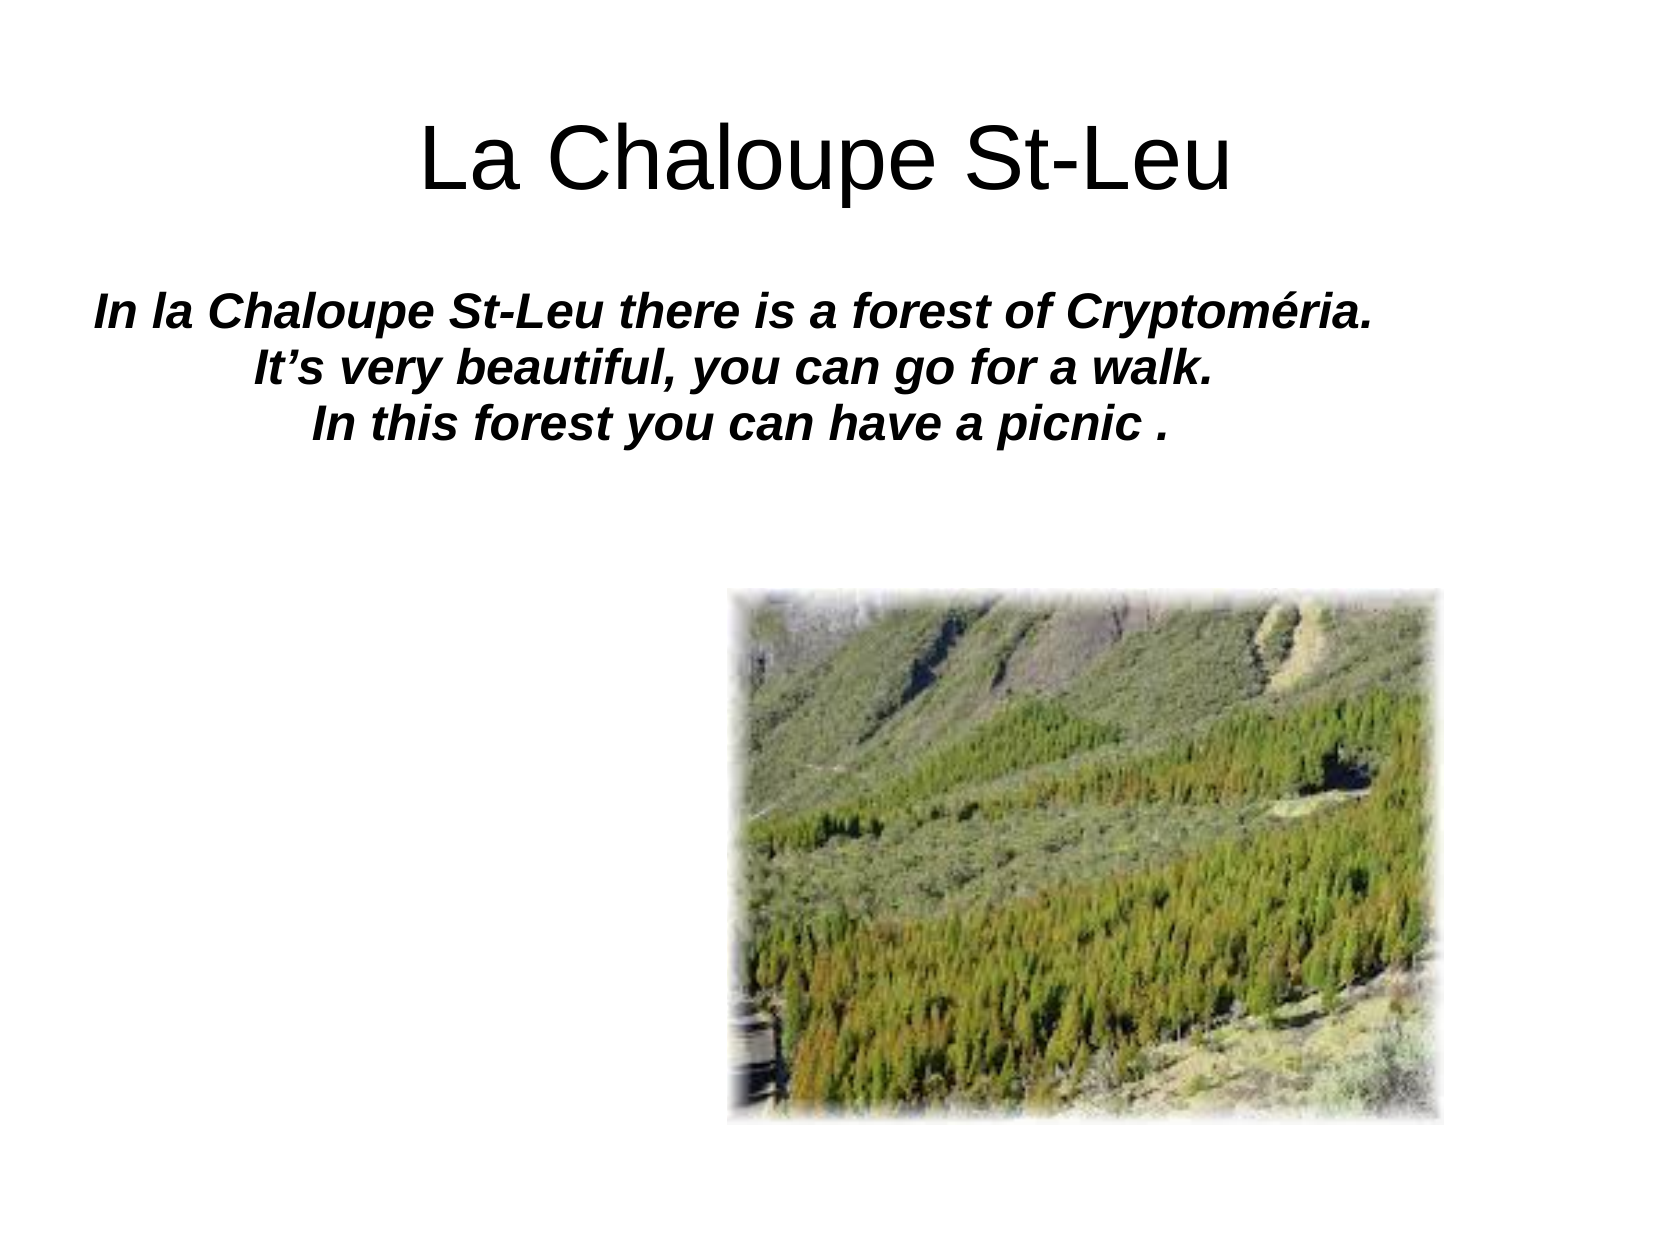

# La Chaloupe St-Leu
In la Chaloupe St-Leu there is a forest of Cryptoméria.
It’s very beautiful, you can go for a walk.
In this forest you can have a picnic .